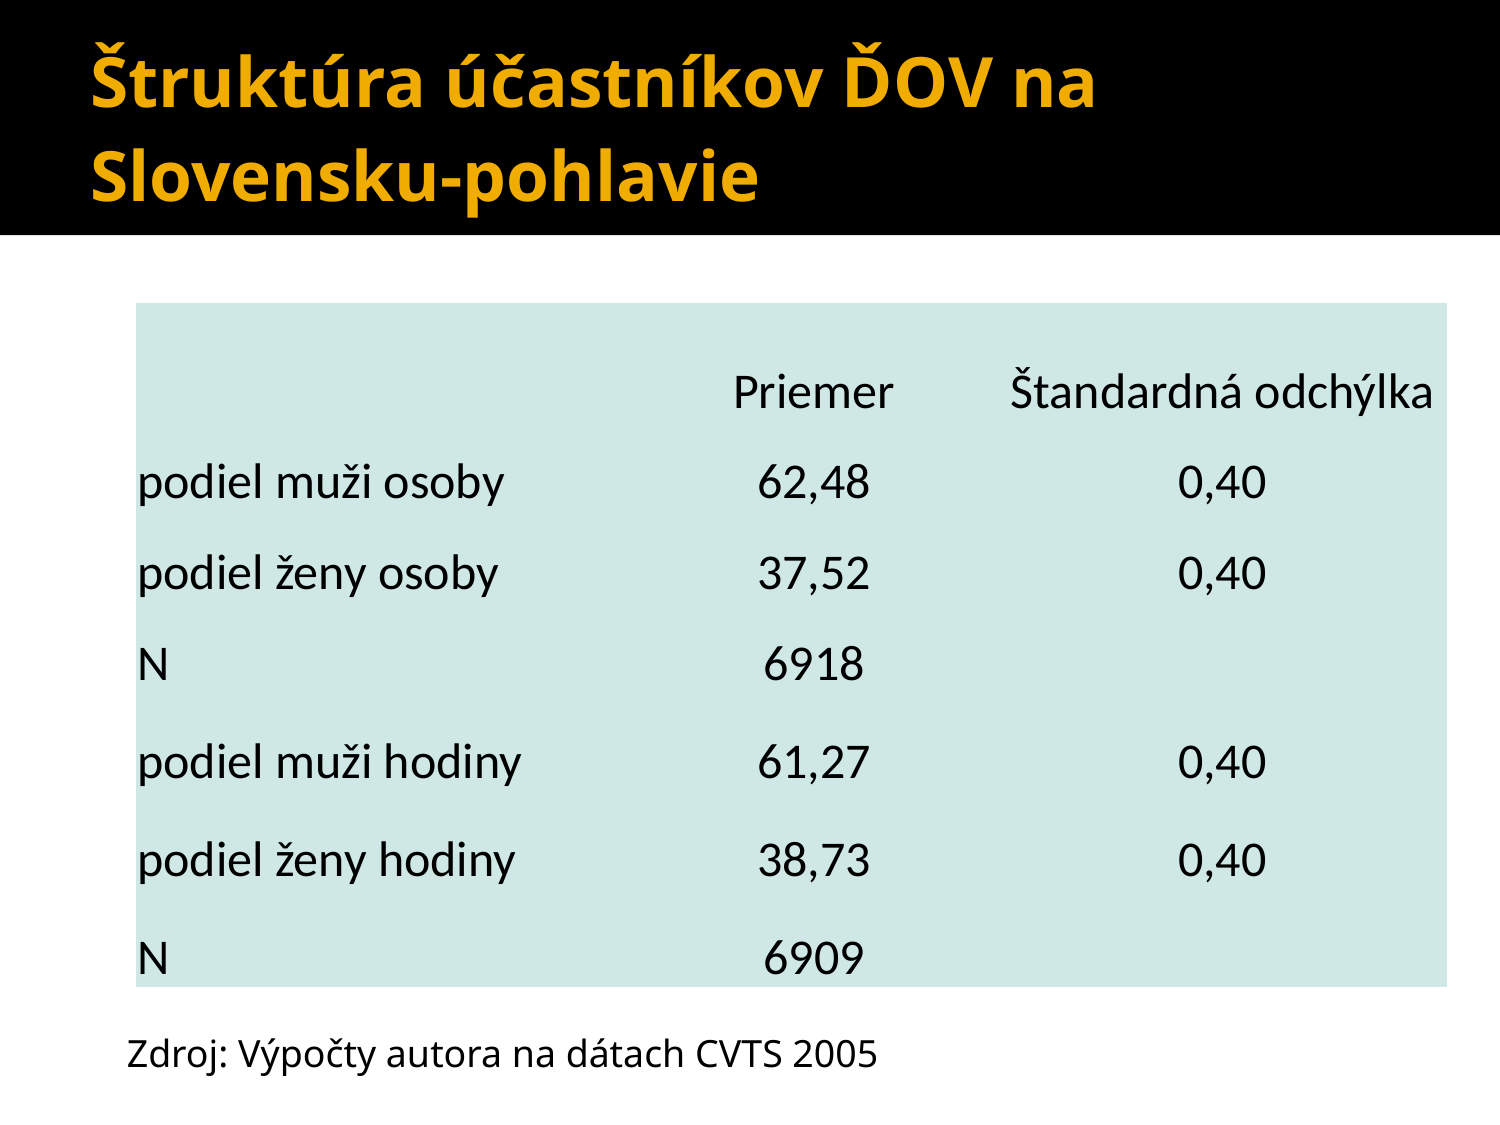

# Štruktúra účastníkov ĎOV na Slovensku-pohlavie
| | Priemer | Štandardná odchýlka |
| --- | --- | --- |
| podiel muži osoby | 62,48 | 0,40 |
| podiel ženy osoby | 37,52 | 0,40 |
| N | 6918 | |
| podiel muži hodiny | 61,27 | 0,40 |
| --- | --- | --- |
| podiel ženy hodiny | 38,73 | 0,40 |
| N | 6909 | |
Zdroj: Výpočty autora na dátach CVTS 2005